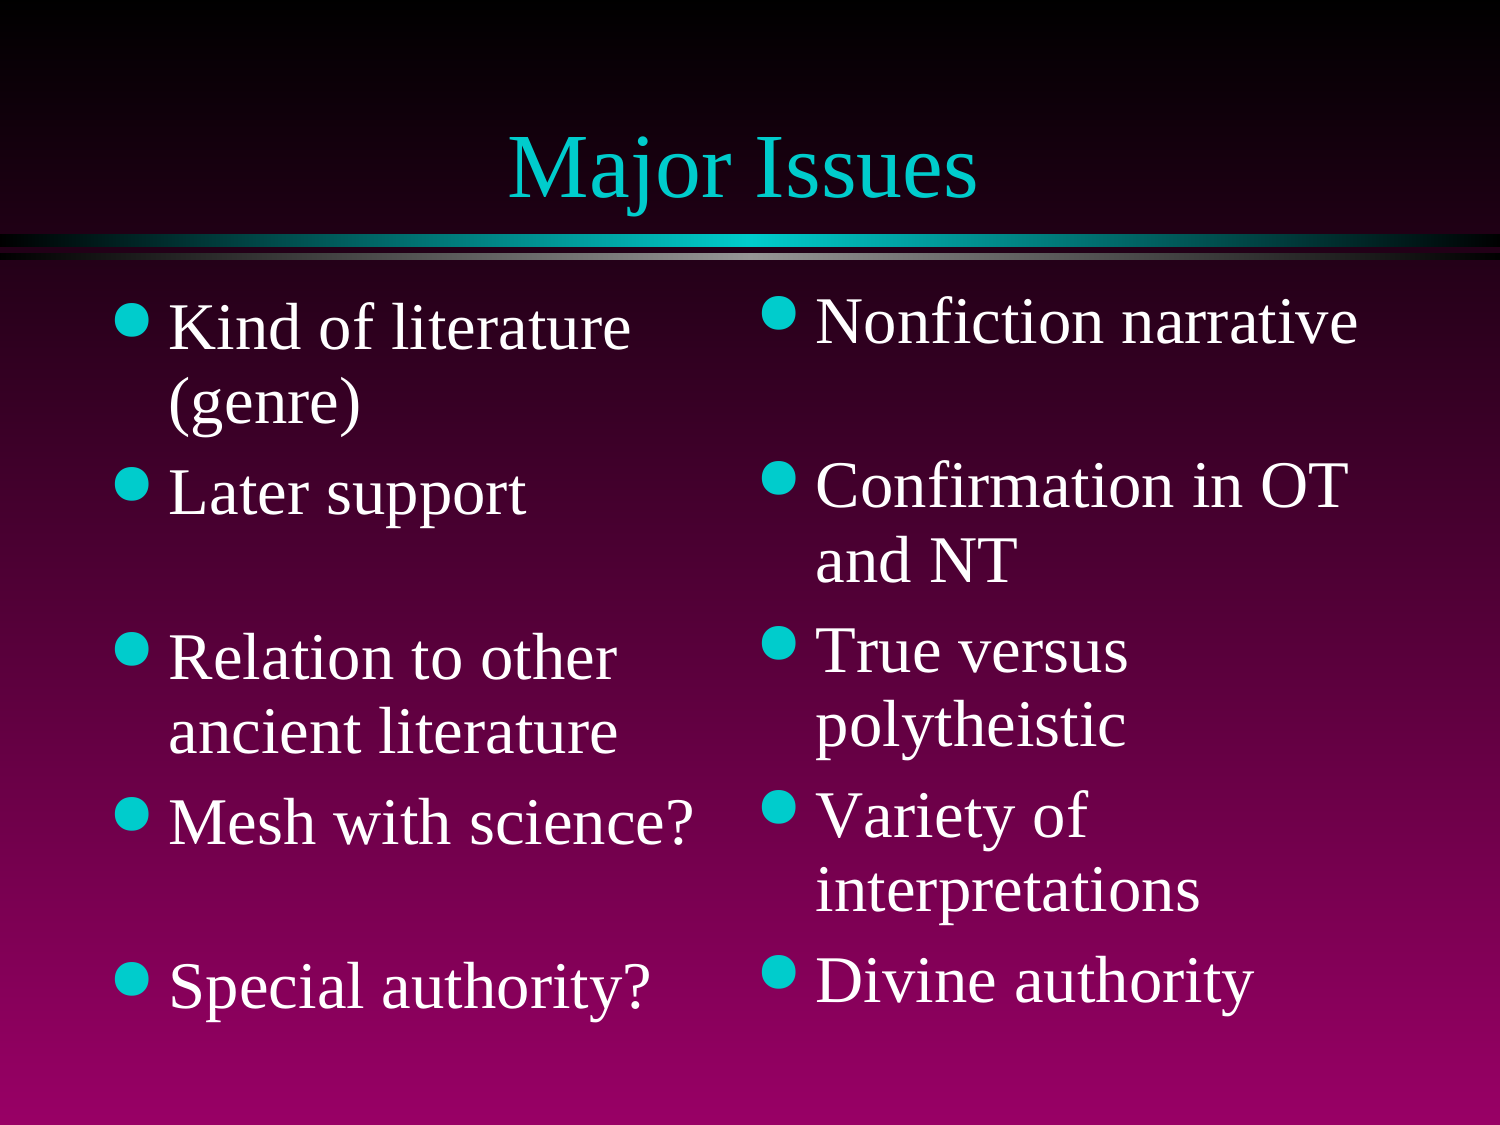

# Major Issues
Nonfiction narrative
Confirmation in OT and NT
True versus polytheistic
Variety of interpretations
Divine authority
Kind of literature (genre)
Later support
Relation to other ancient literature
Mesh with science?
Special authority?